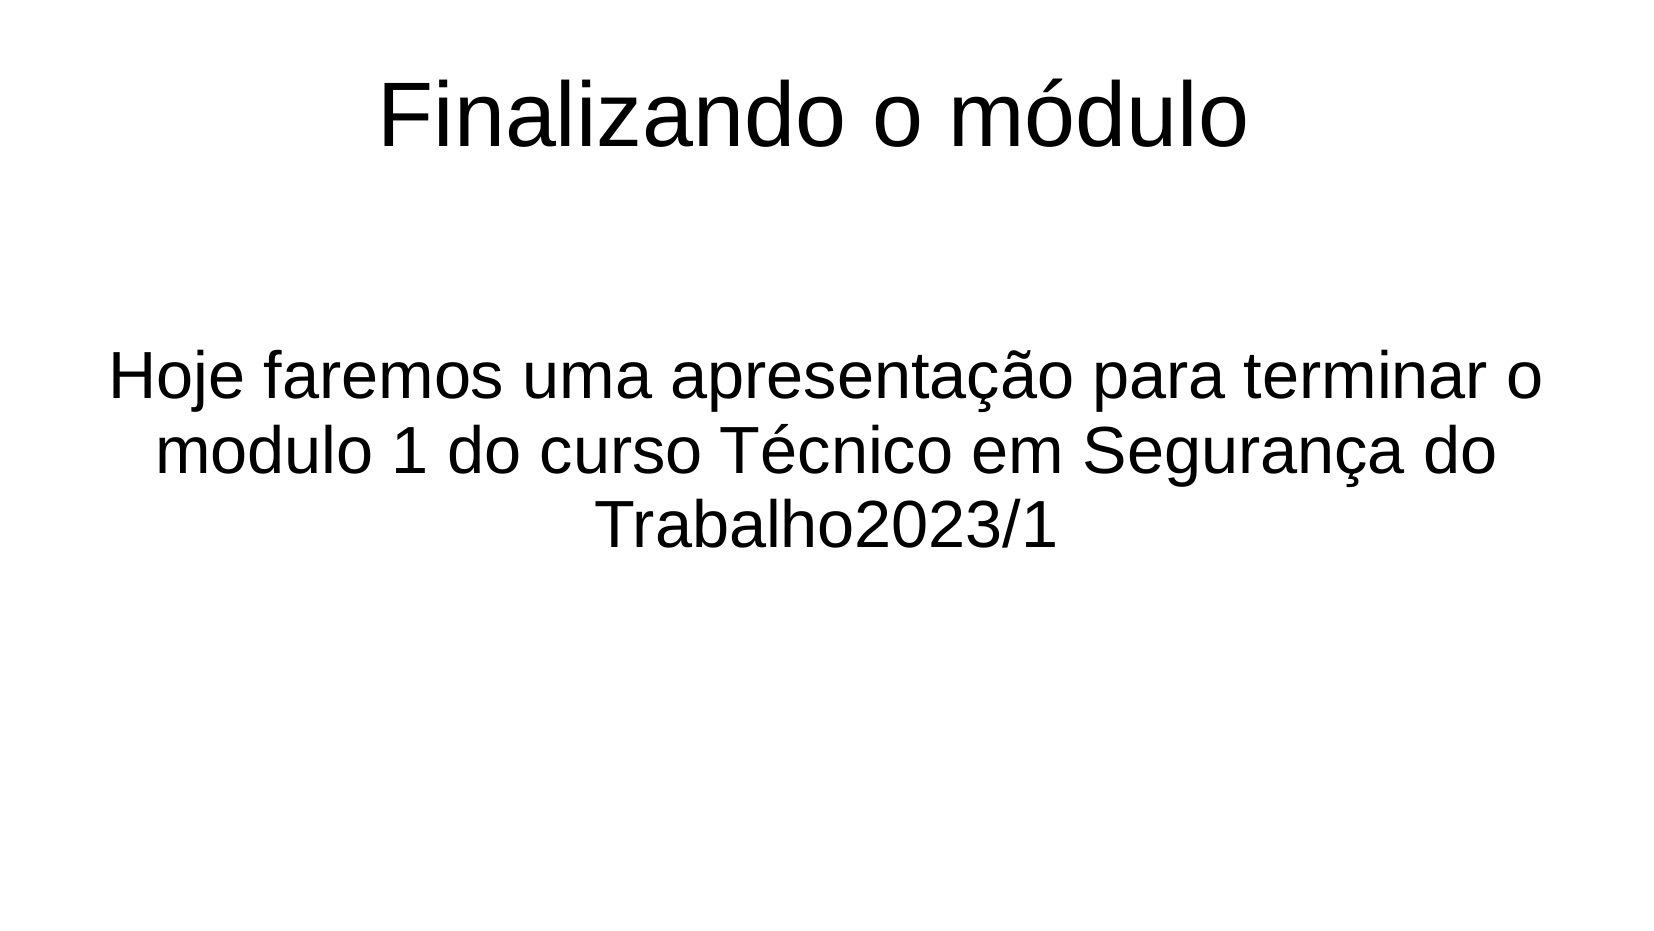

# Finalizando o módulo
Hoje faremos uma apresentação para terminar o modulo 1 do curso Técnico em Segurança do Trabalho2023/1